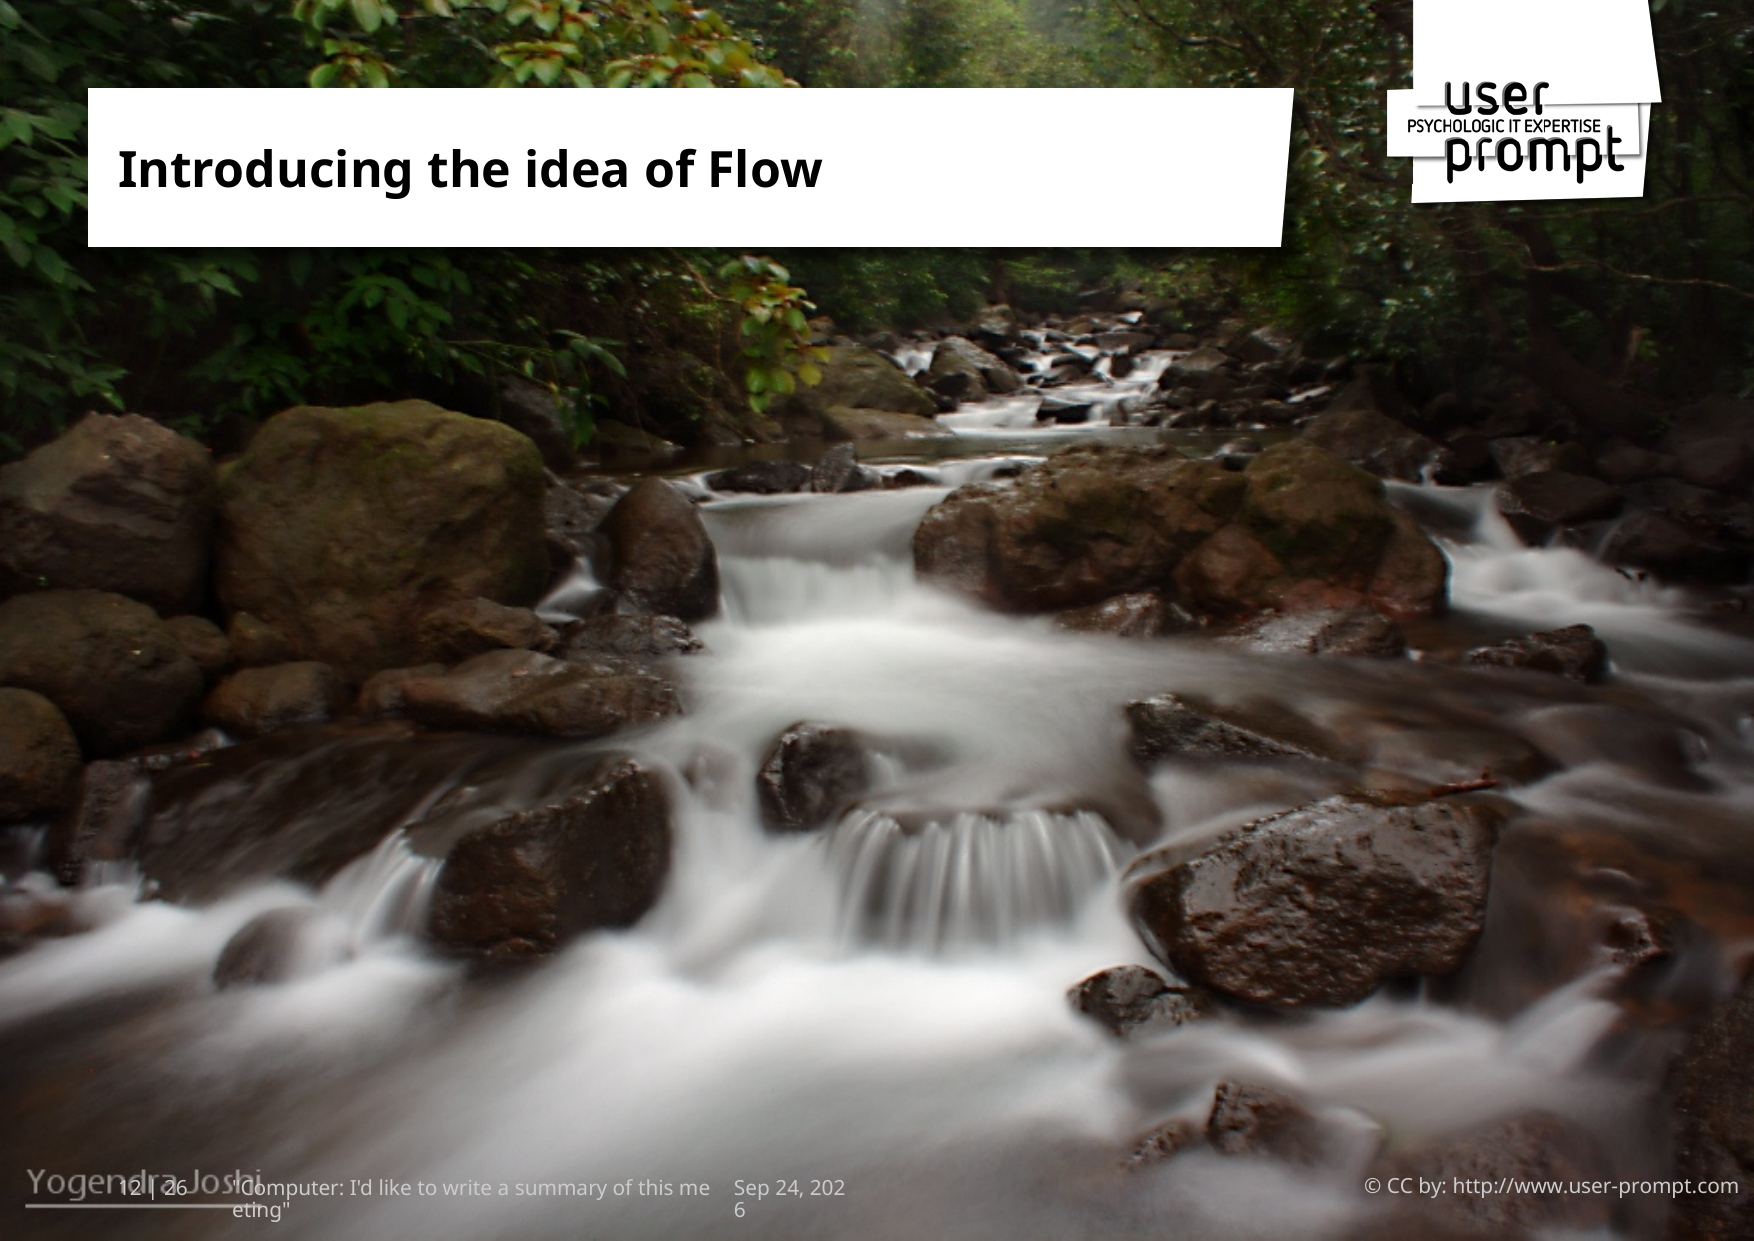

# Introducing the idea of Flow
12
"Computer: I'd like to write a summary of this meeting"
© CC by: http://www.user-prompt.com